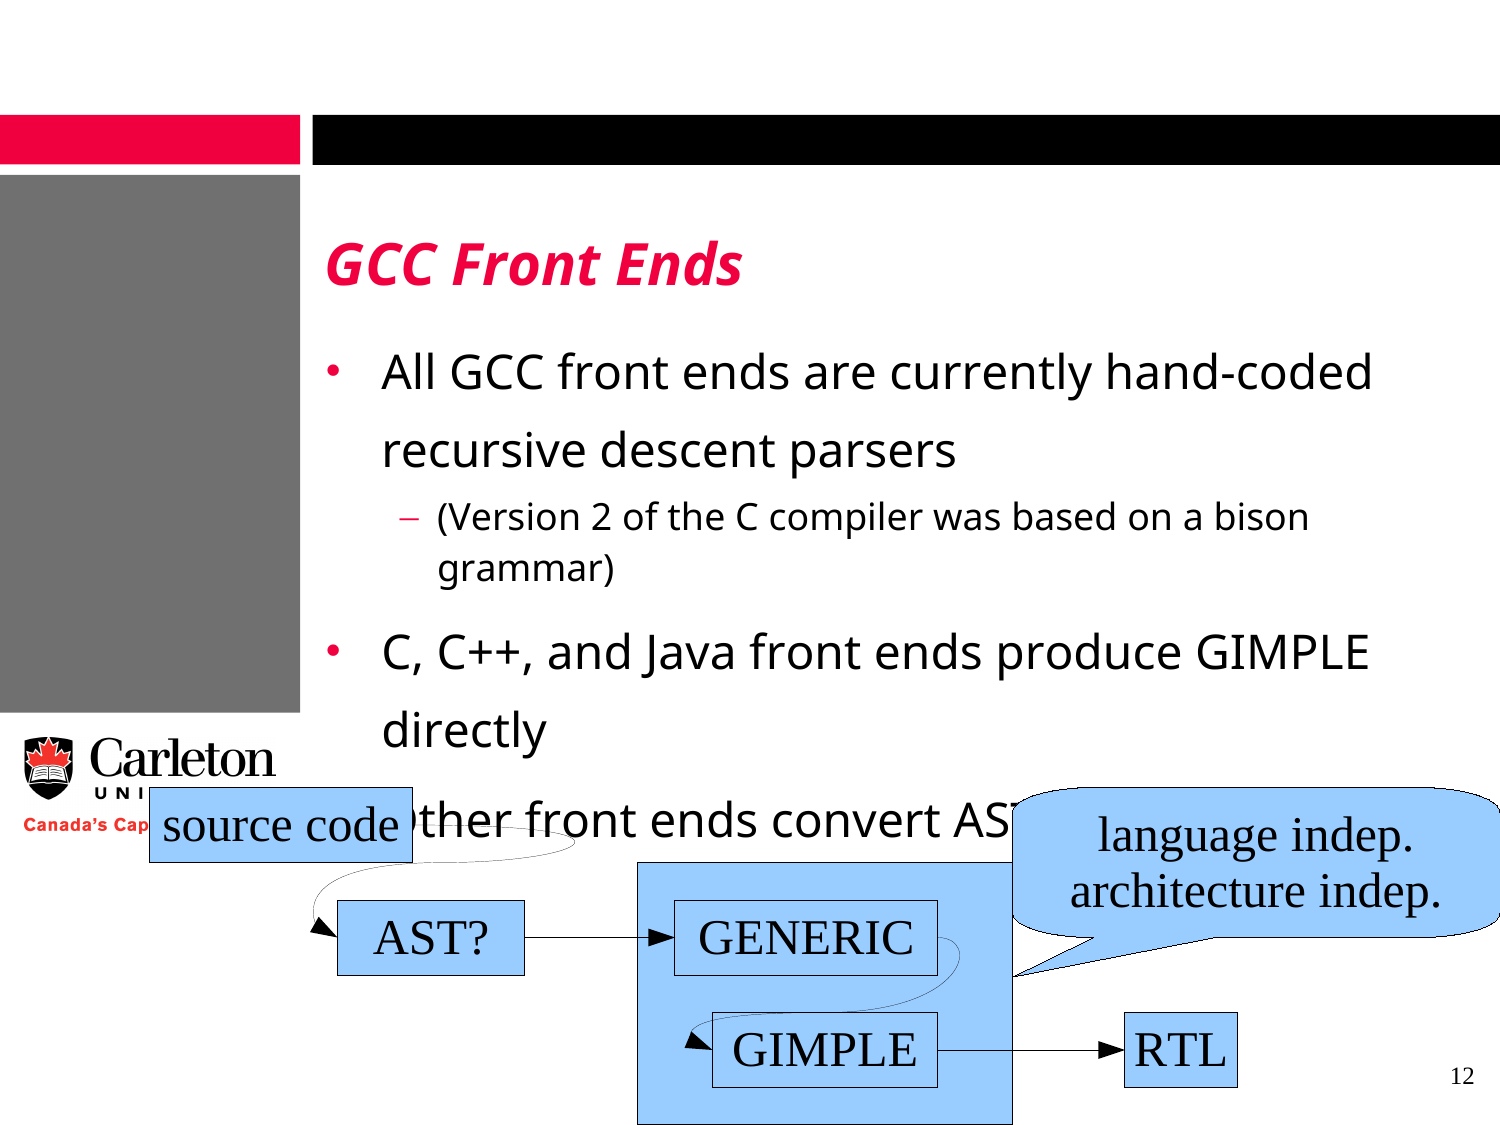

# GCC Front Ends
All GCC front ends are currently hand-coded recursive descent parsers
(Version 2 of the C compiler was based on a bison grammar)
C, C++, and Java front ends produce GIMPLE directly
Other front ends convert AST into GENERIC
source code
language indep.
architecture indep.
AST?
GENERIC
GIMPLE
RTL
12